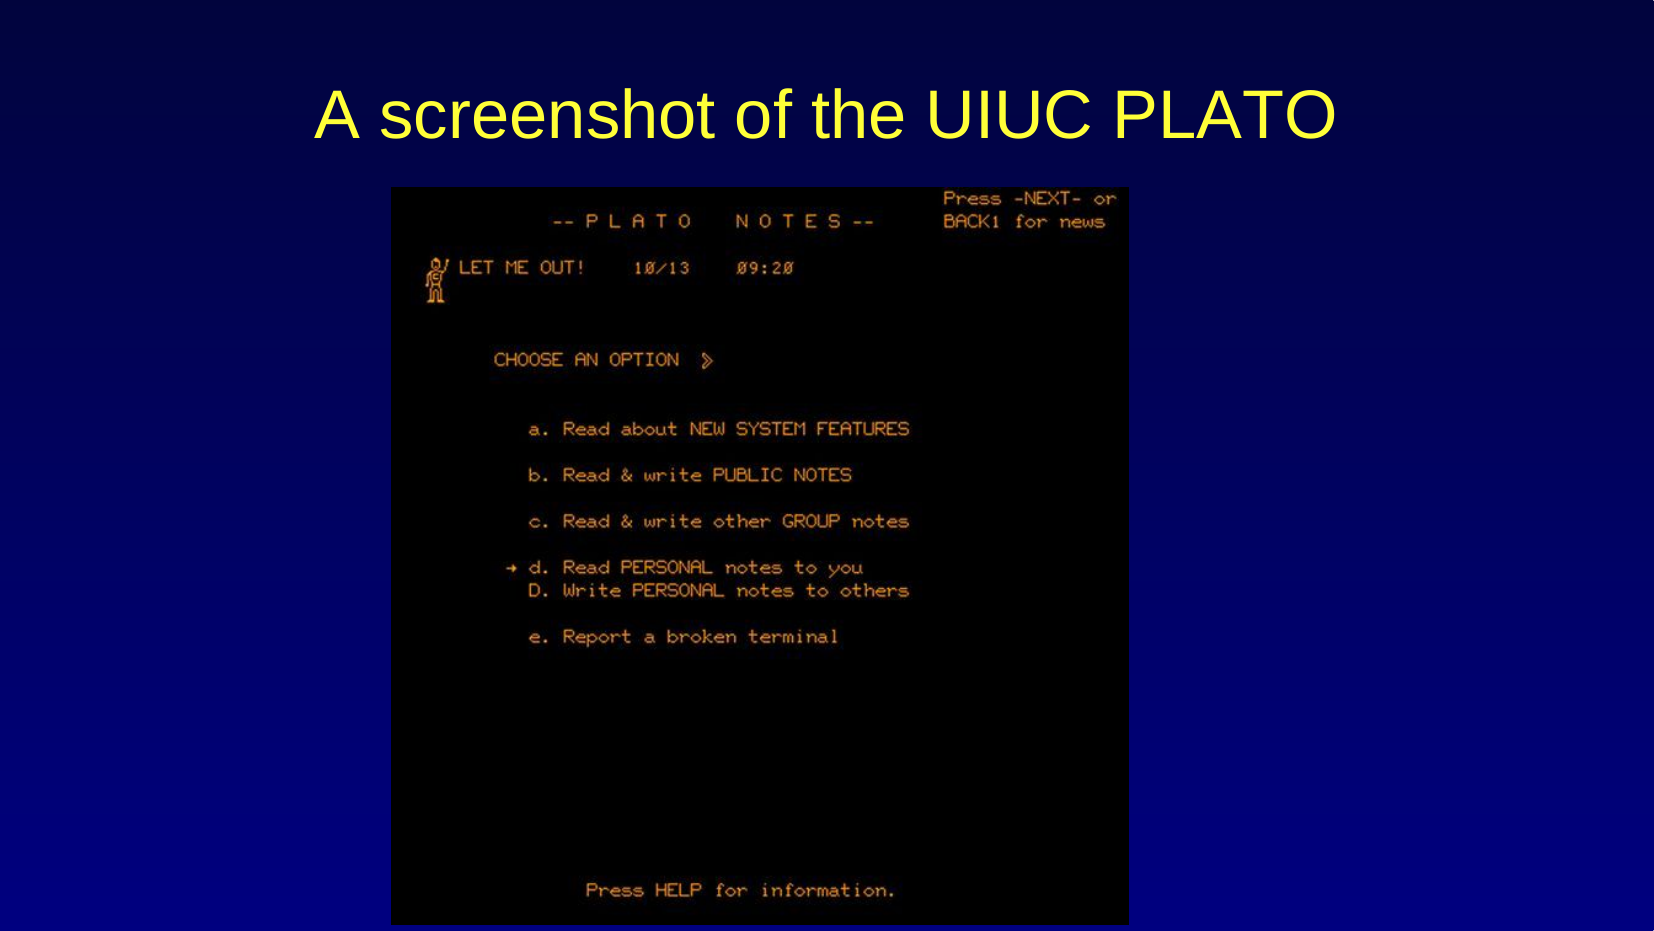

# A screenshot of the UIUC PLATO